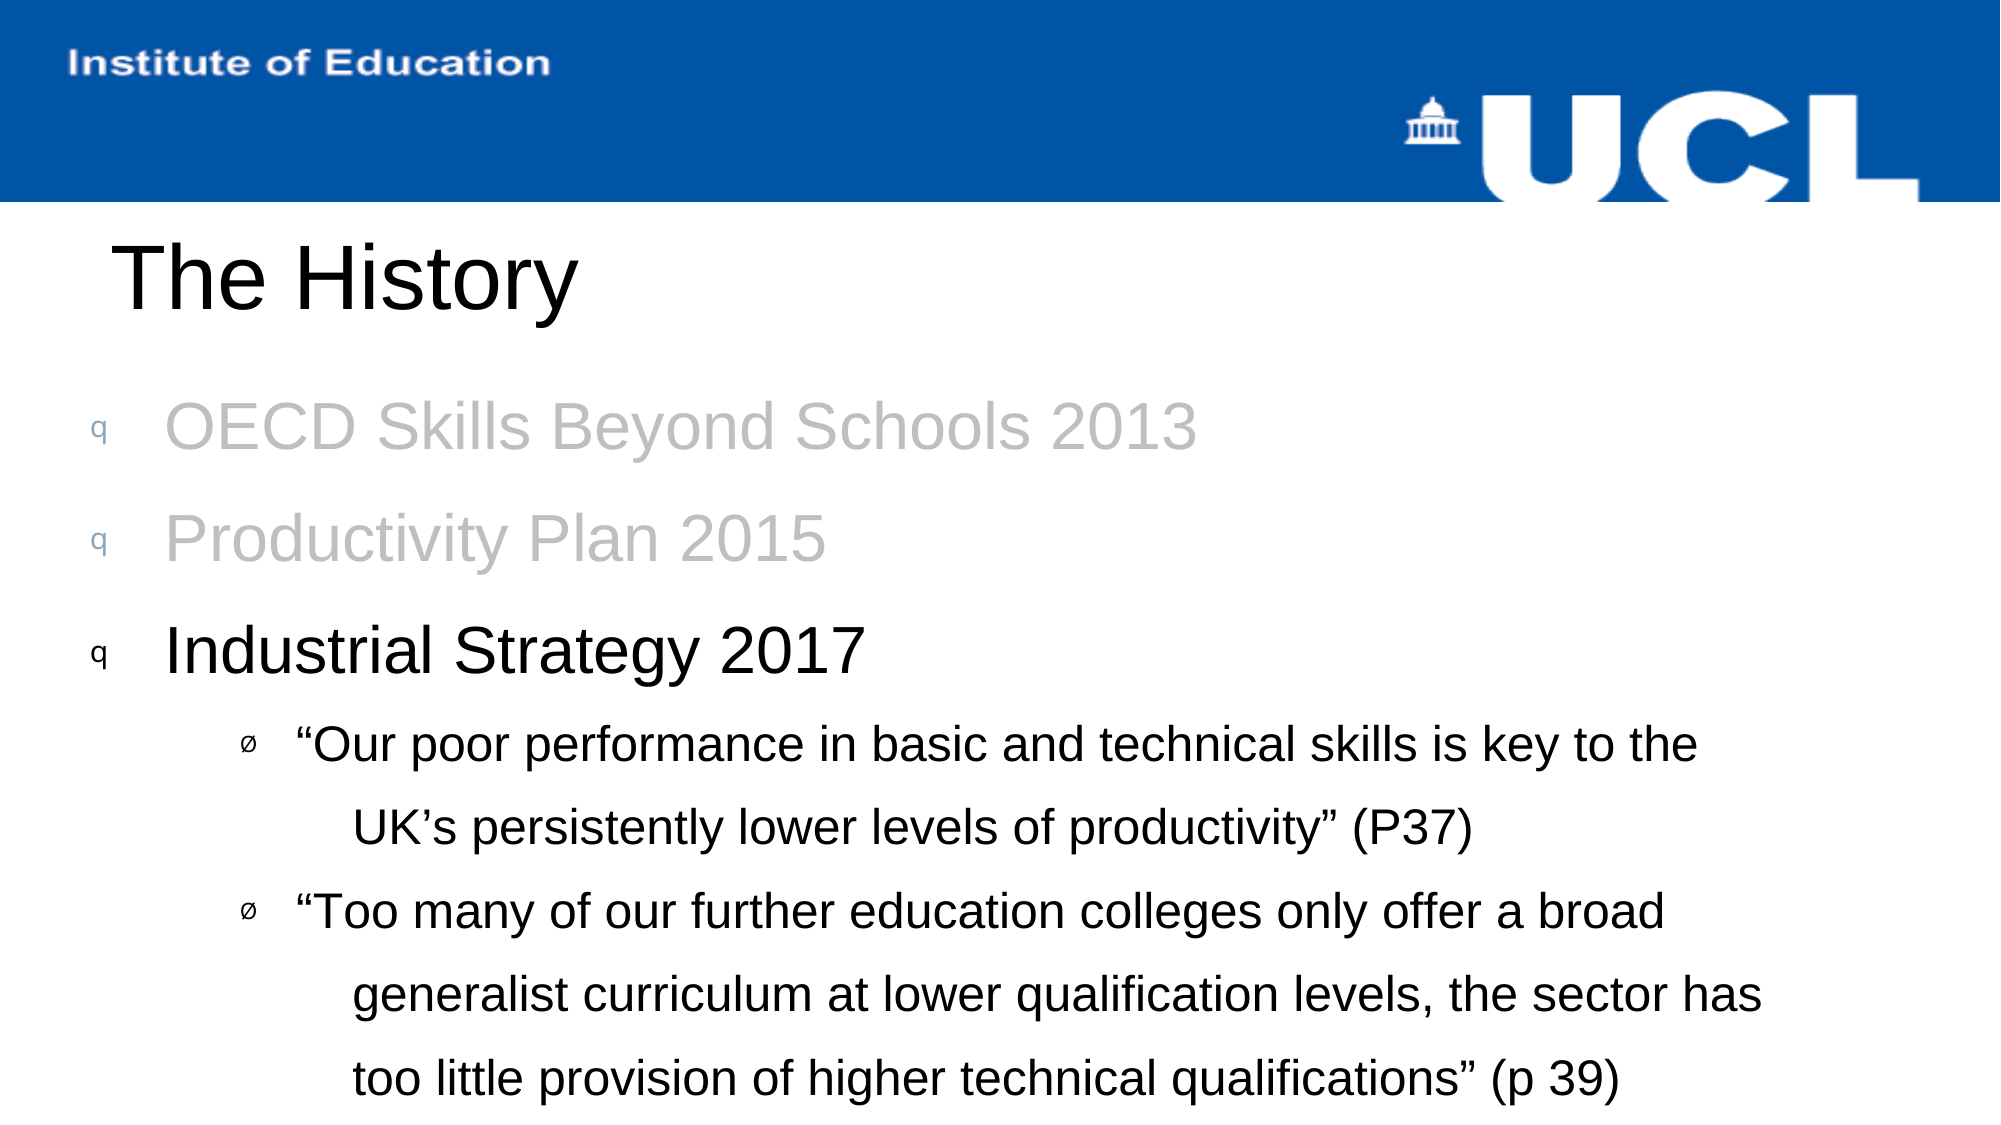

The History
OECD Skills Beyond Schools 2013
Productivity Plan 2015
Industrial Strategy 2017
“Our poor performance in basic and technical skills is key to the UK’s persistently lower levels of productivity” (P37)
“Too many of our further education colleges only offer a broad generalist curriculum at lower qualification levels, the sector has too little provision of higher technical qualifications” (p 39)